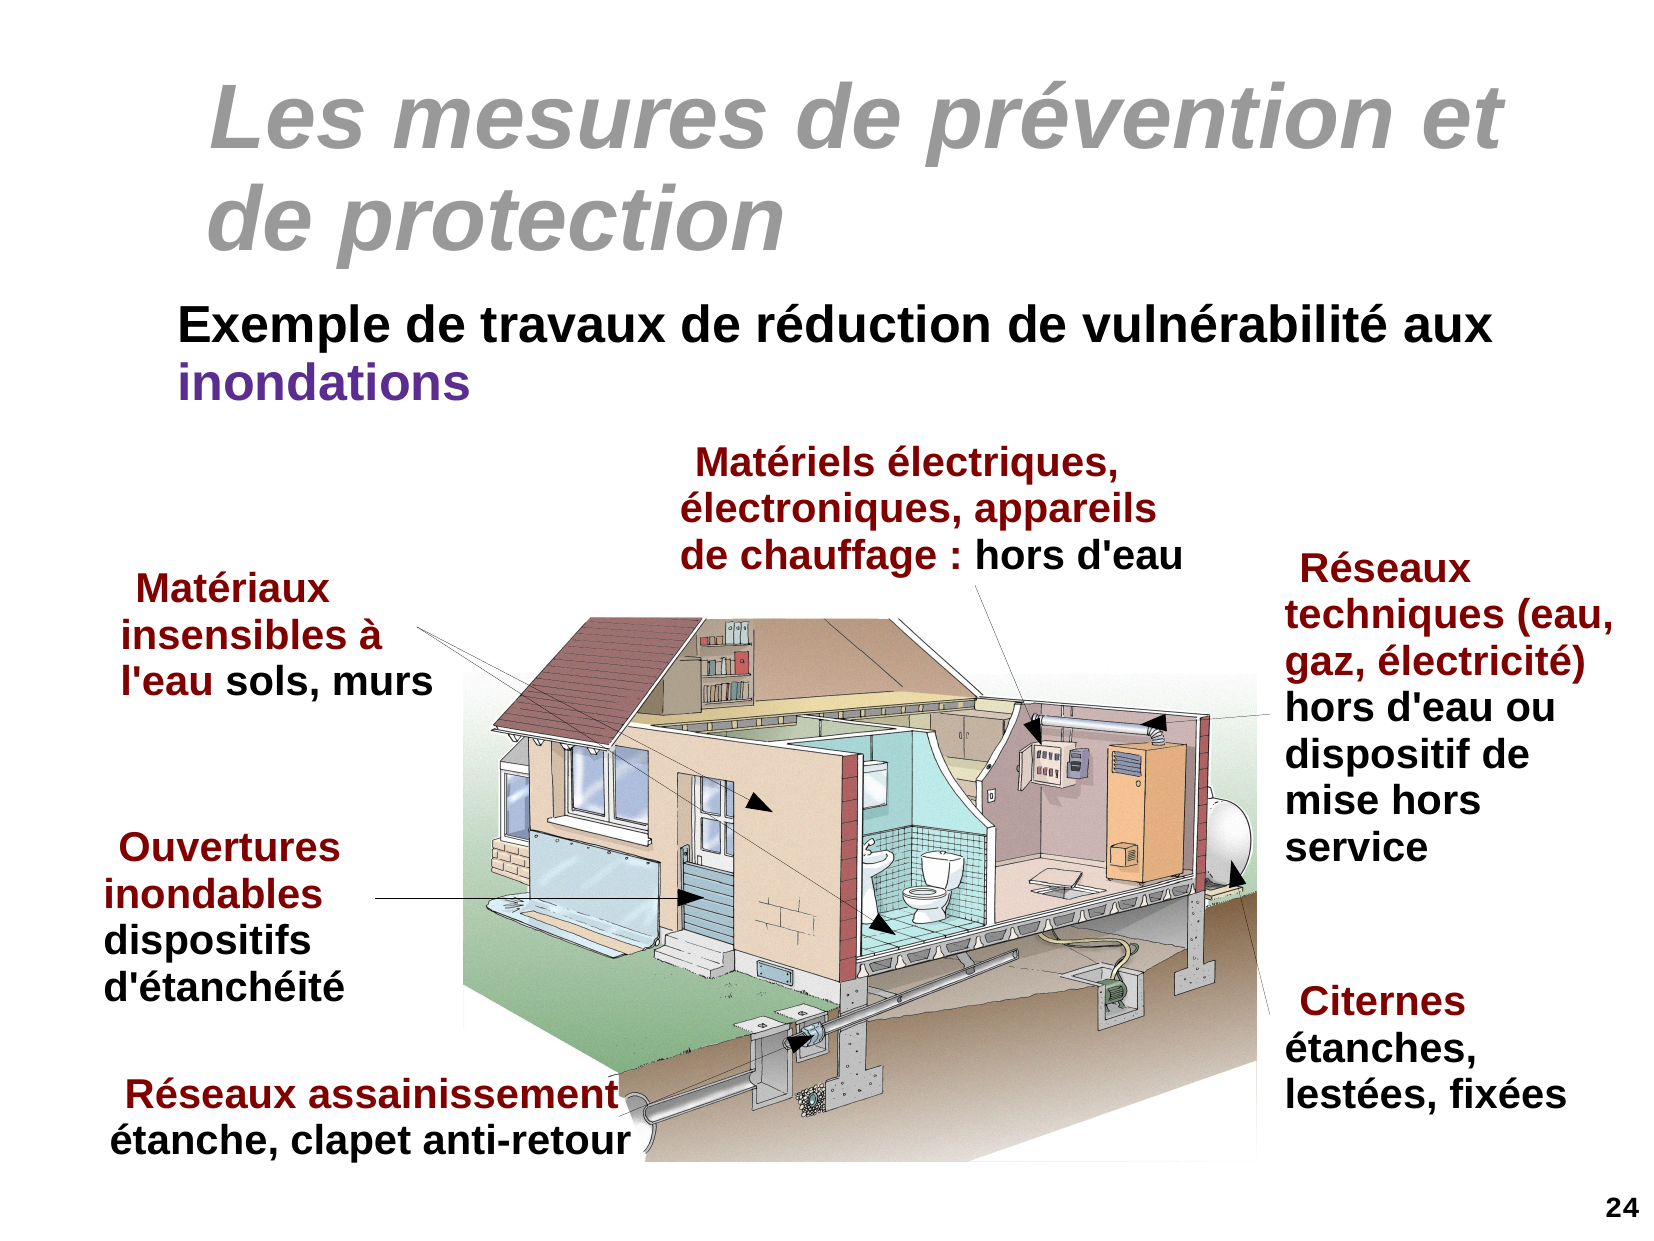

# Les mesures de prévention et de protection
Exemple de travaux de réduction de vulnérabilité aux inondations
Matériels électriques, électroniques, appareils de chauffage : hors d'eau
Réseaux techniques (eau, gaz, électricité) hors d'eau ou dispositif de mise hors service
Matériaux insensibles à l'eau sols, murs
Ouvertures inondables dispositifs d'étanchéité
Citernes étanches, lestées, fixées
Réseaux assainissement étanche, clapet anti-retour